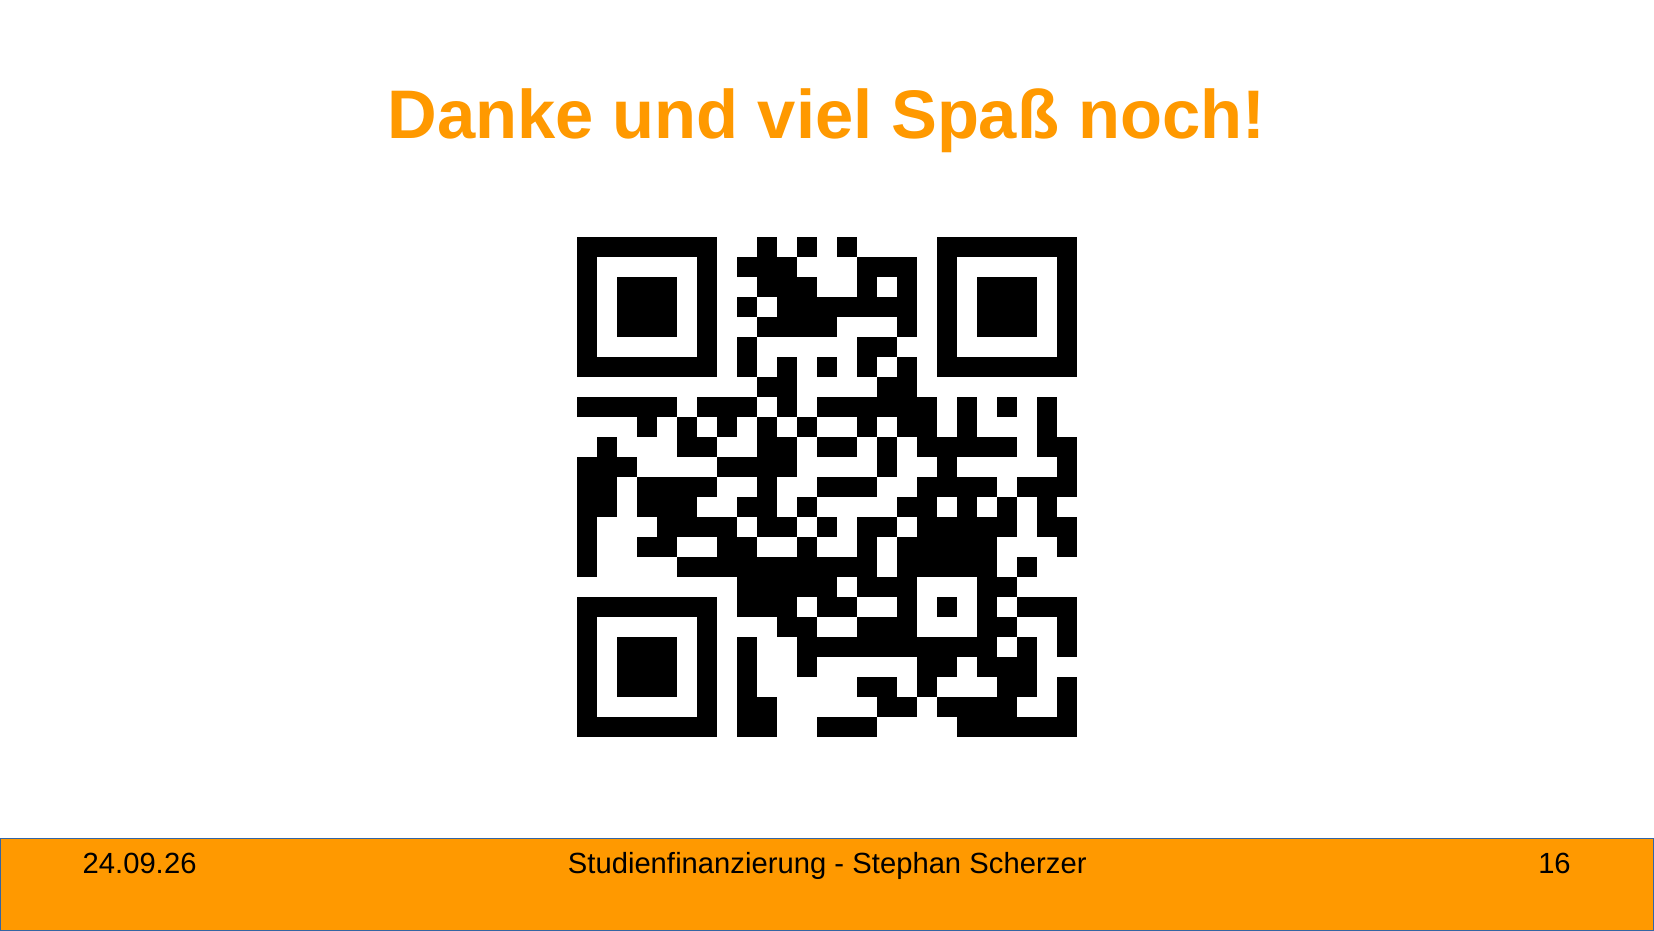

# Danke und viel Spaß noch!
Studienfinanzierung - Stephan Scherzer
16